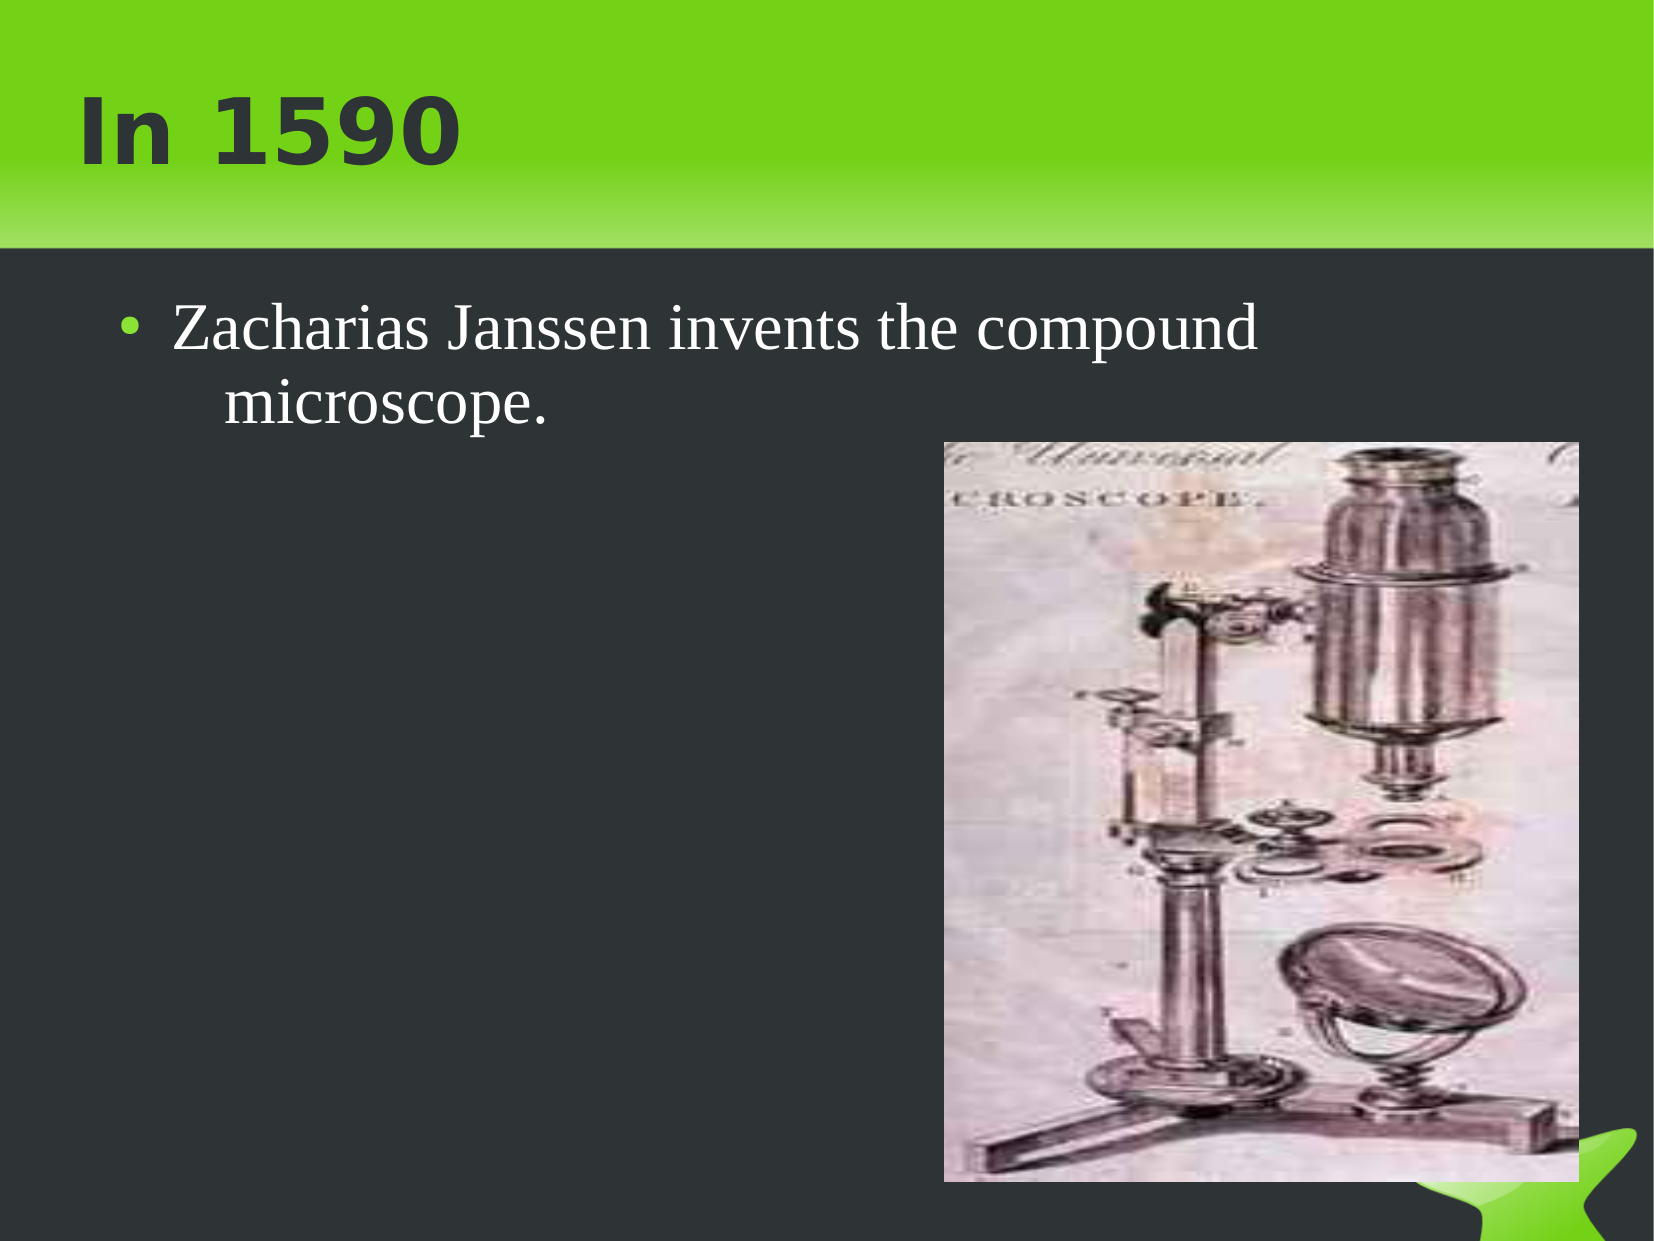

# In 1590
Zacharias Janssen invents the compound microscope.